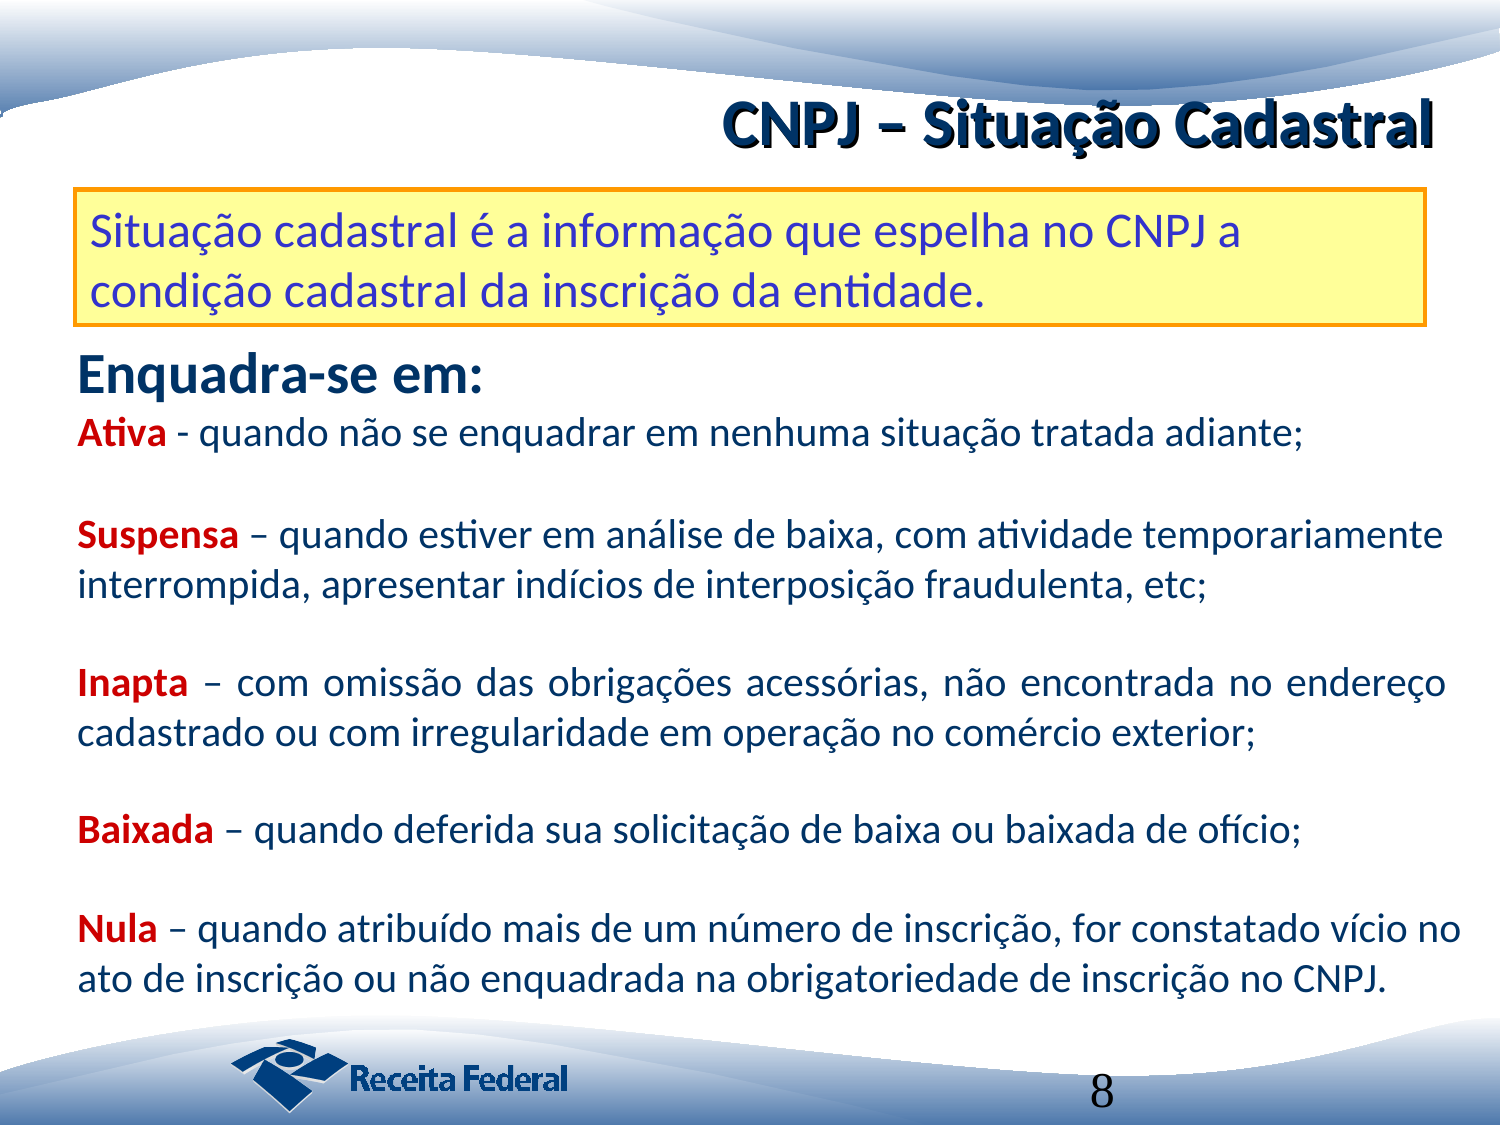

# CNPJ – Situação Cadastral
Situação cadastral é a informação que espelha no CNPJ a condição cadastral da inscrição da entidade.
Enquadra-se em:
Ativa - quando não se enquadrar em nenhuma situação tratada adiante;
Suspensa – quando estiver em análise de baixa, com atividade temporariamente interrompida, apresentar indícios de interposição fraudulenta, etc;
Inapta – com omissão das obrigações acessórias, não encontrada no endereço cadastrado ou com irregularidade em operação no comércio exterior;
Baixada – quando deferida sua solicitação de baixa ou baixada de ofício;
Nula – quando atribuído mais de um número de inscrição, for constatado vício no ato de inscrição ou não enquadrada na obrigatoriedade de inscrição no CNPJ.
8